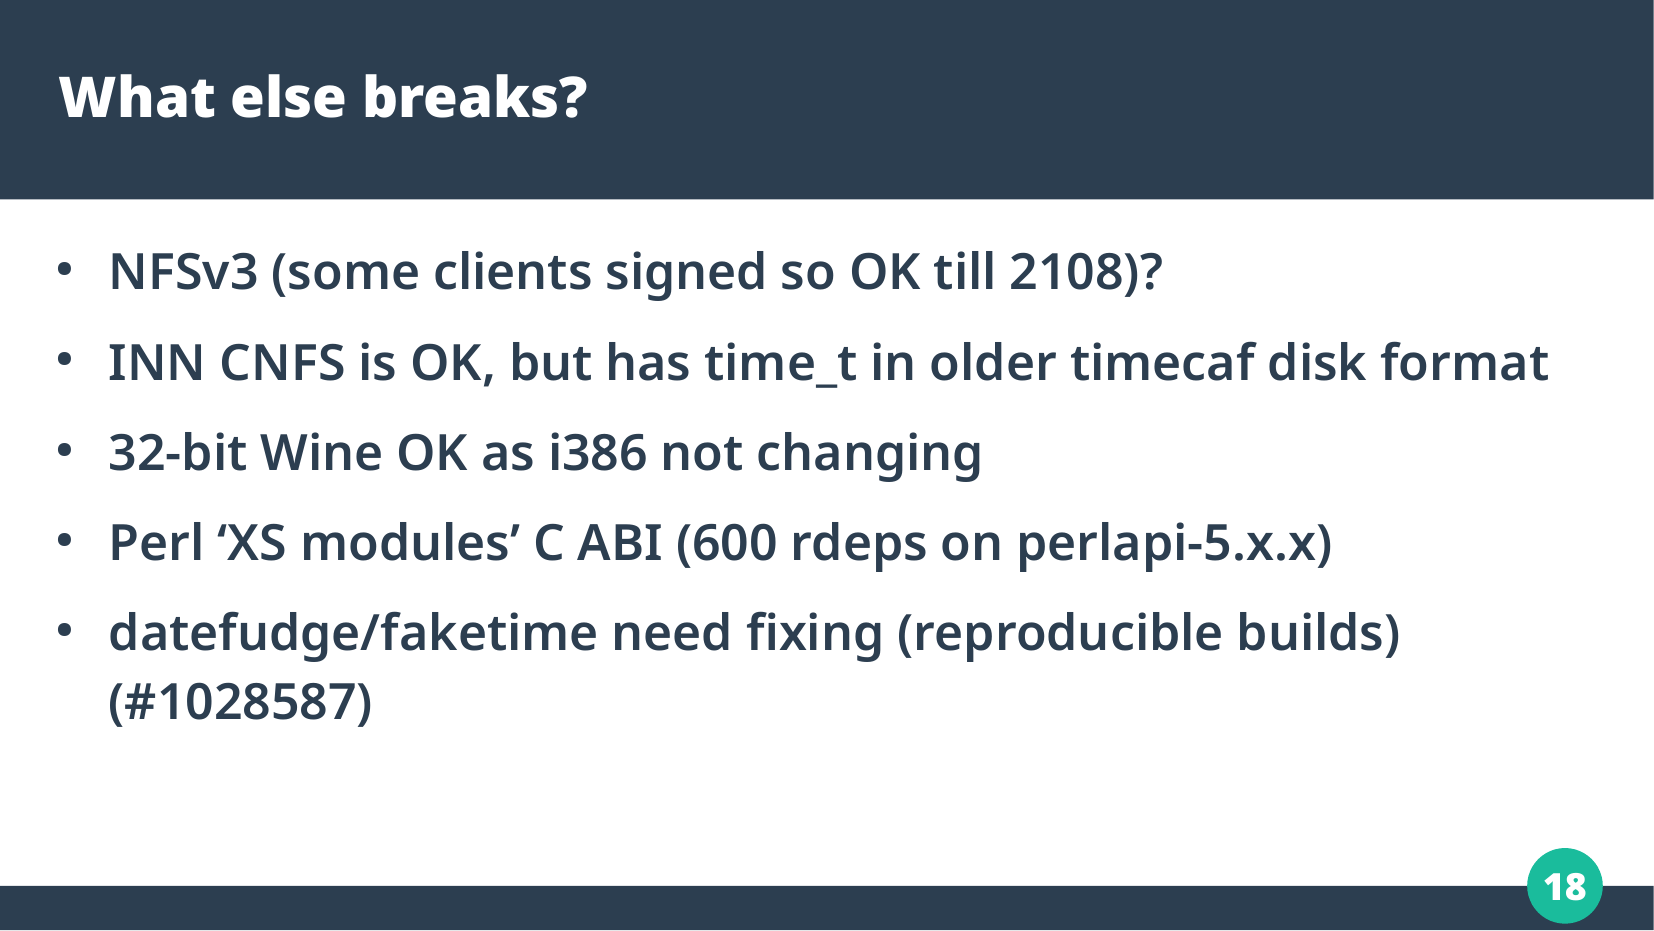

# What else breaks?
NFSv3 (some clients signed so OK till 2108)?
INN CNFS is OK, but has time_t in older timecaf disk format
32-bit Wine OK as i386 not changing
Perl ‘XS modules’ C ABI (600 rdeps on perlapi-5.x.x)
datefudge/faketime need fixing (reproducible builds) (#1028587)